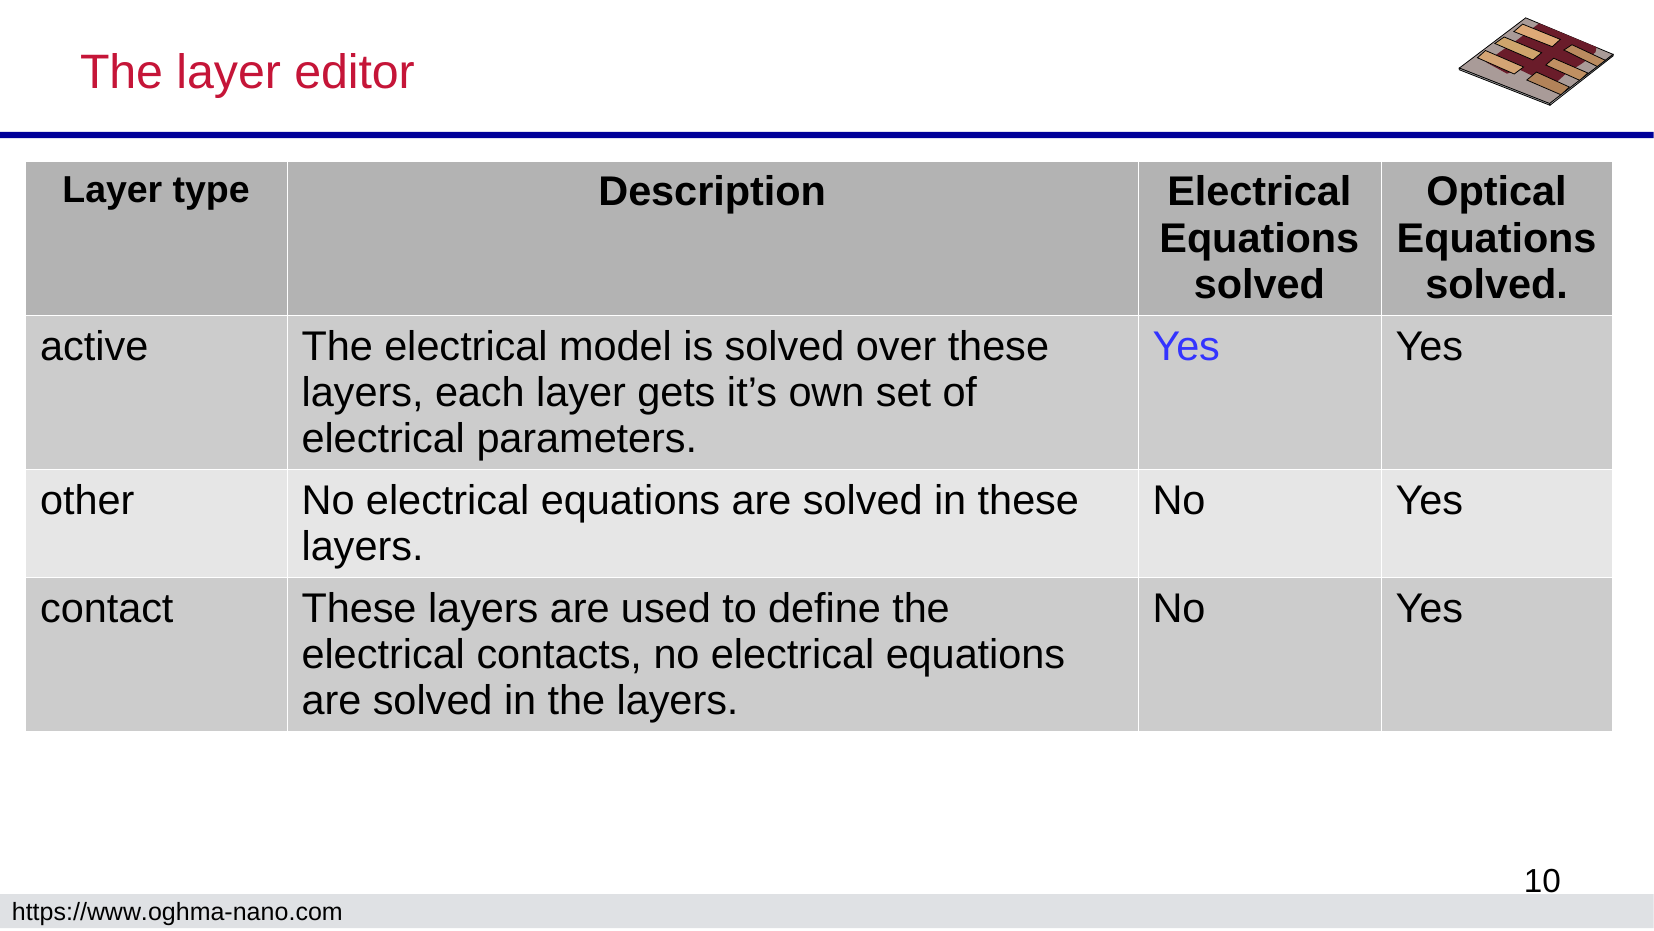

# The layer editor
| Layer type | Description | Electrical Equations solved | Optical Equations solved. |
| --- | --- | --- | --- |
| active | The electrical model is solved over these layers, each layer gets it’s own set of electrical parameters. | Yes | Yes |
| other | No electrical equations are solved in these layers. | No | Yes |
| contact | These layers are used to define the electrical contacts, no electrical equations are solved in the layers. | No | Yes |